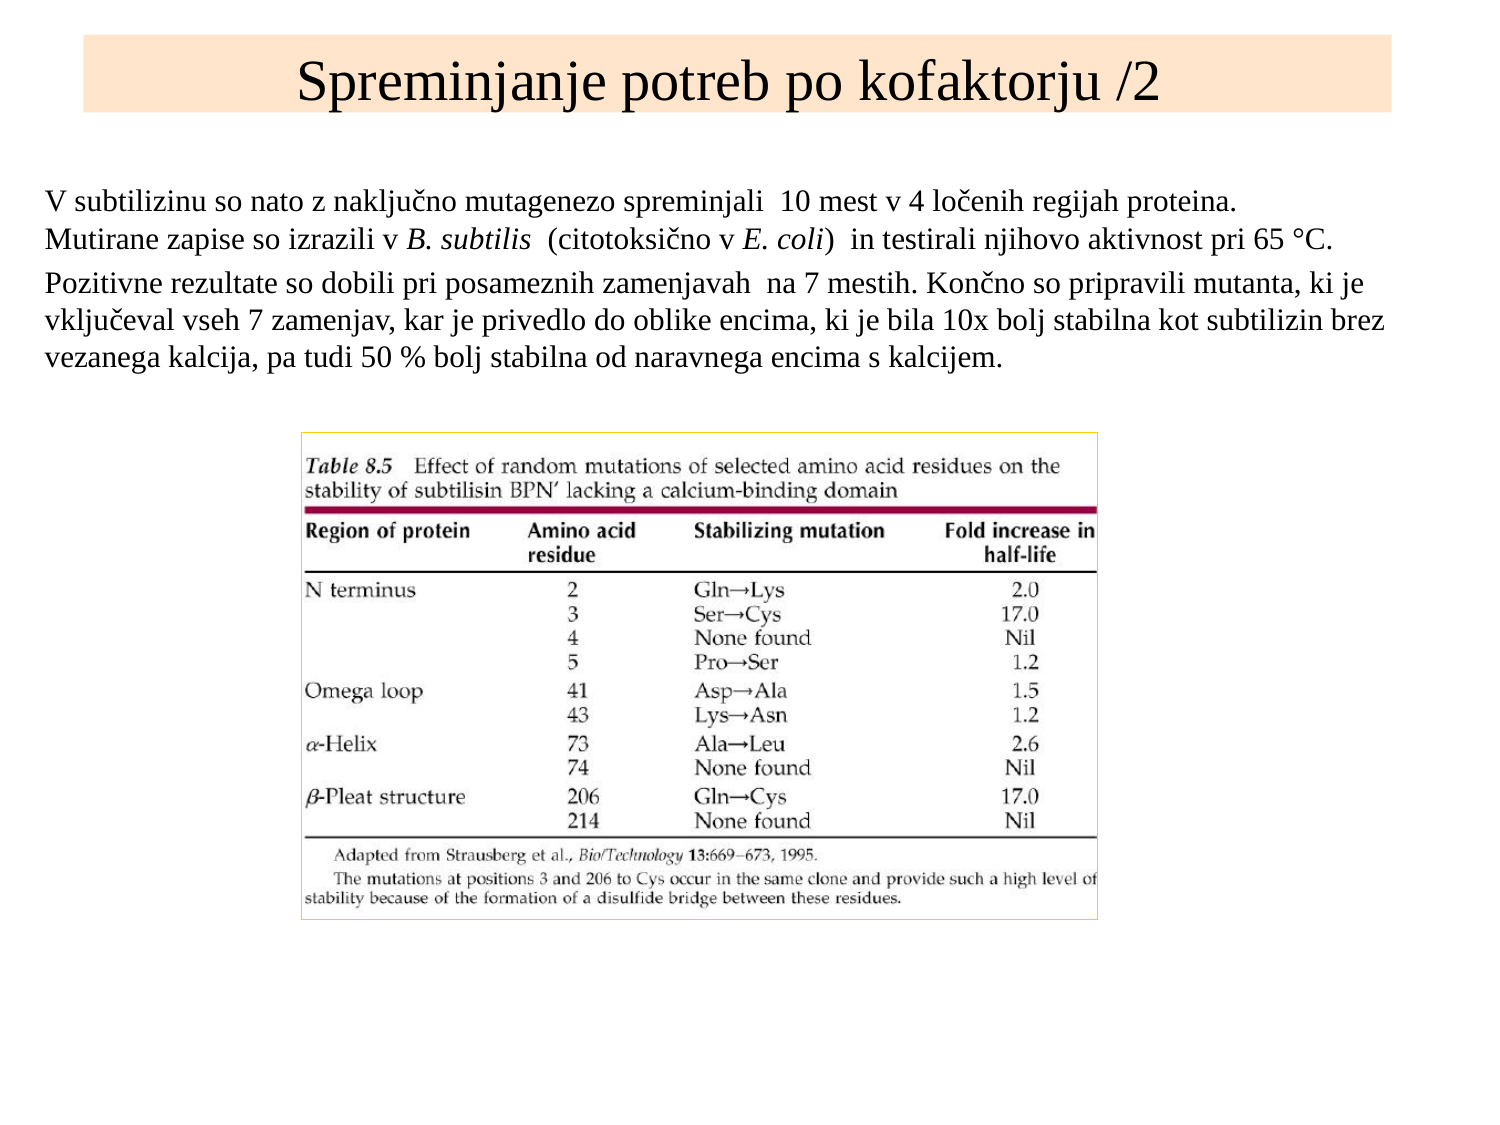

# Spreminjanje potreb po kofaktorju /2
V subtilizinu so nato z naključno mutagenezo spreminjali 10 mest v 4 ločenih regijah proteina.
Mutirane zapise so izrazili v B. subtilis (citotoksično v E. coli) in testirali njihovo aktivnost pri 65 °C.
Pozitivne rezultate so dobili pri posameznih zamenjavah na 7 mestih. Končno so pripravili mutanta, ki je vključeval vseh 7 zamenjav, kar je privedlo do oblike encima, ki je bila 10x bolj stabilna kot subtilizin brez vezanega kalcija, pa tudi 50 % bolj stabilna od naravnega encima s kalcijem.